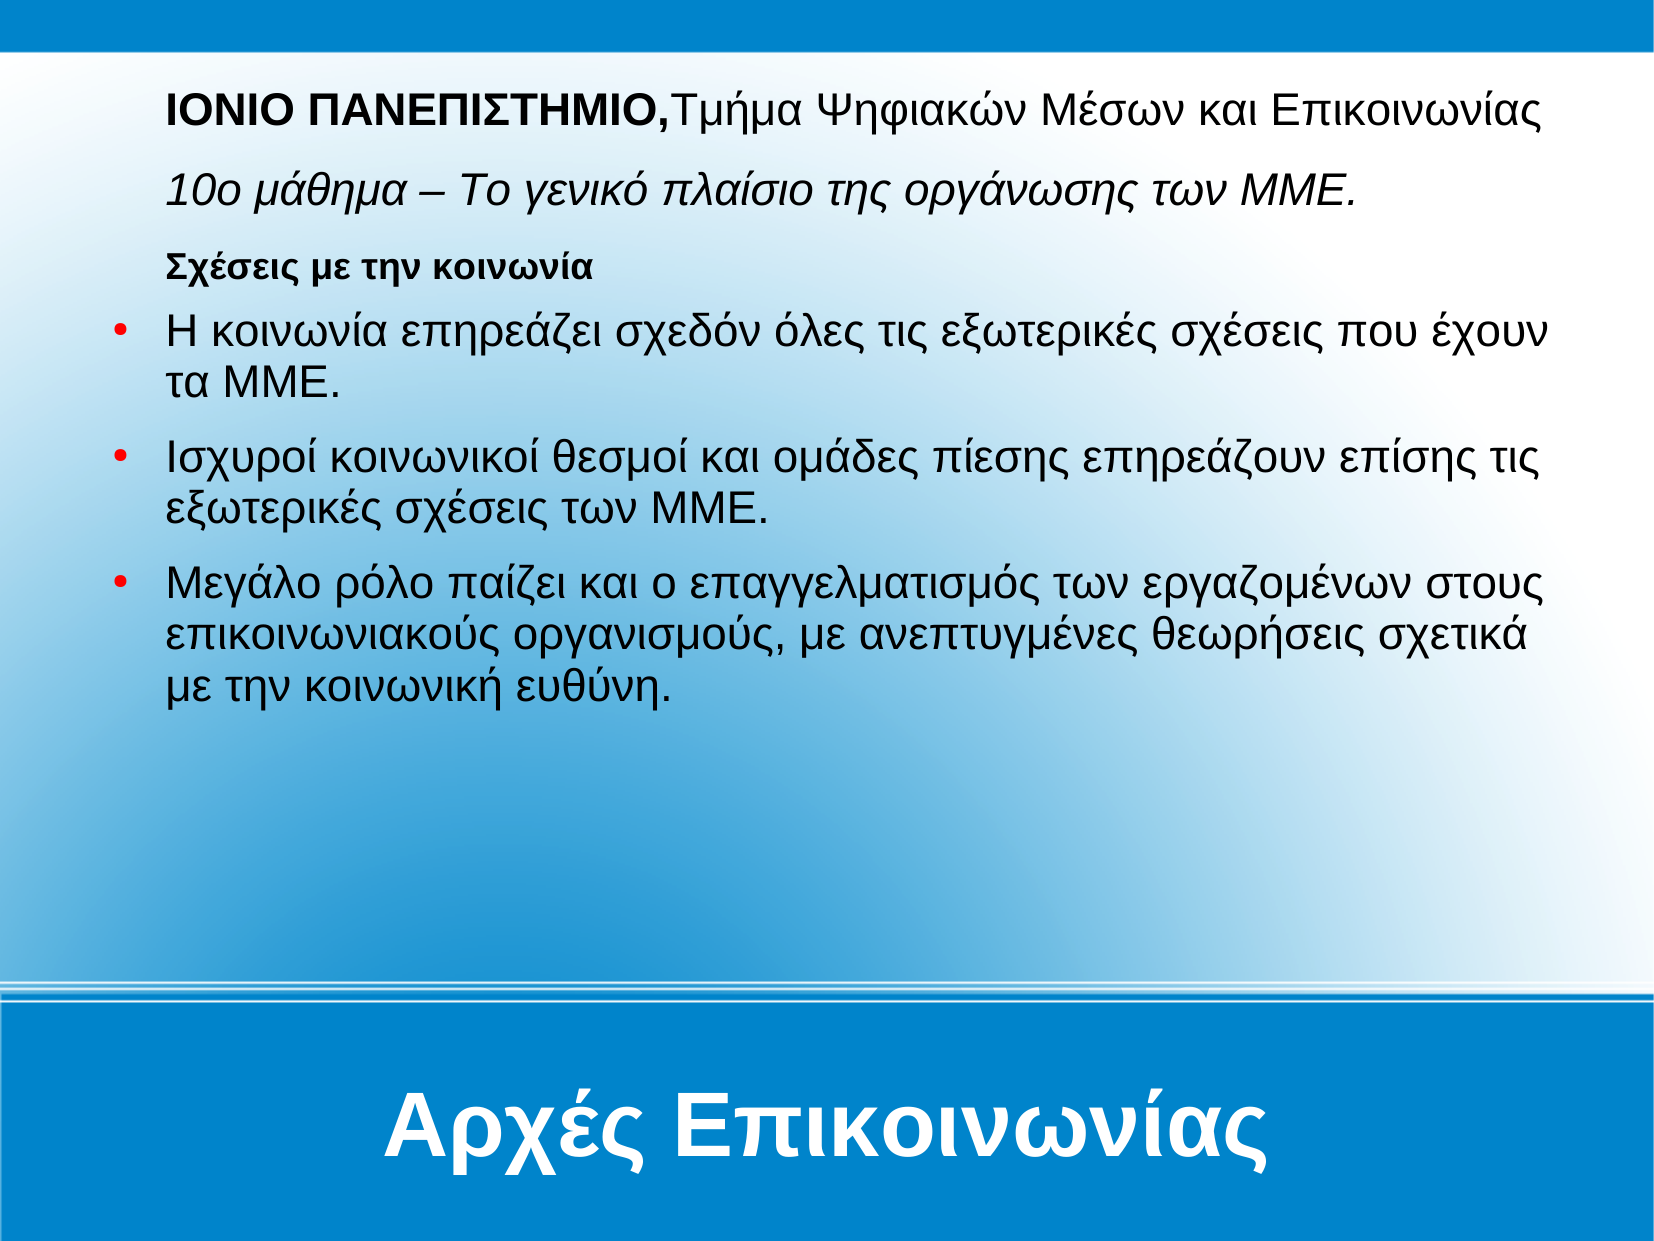

ΙΟΝΙΟ ΠΑΝΕΠΙΣΤΗΜΙΟ,Τμήμα Ψηφιακών Μέσων και Επικοινωνίας
10ο μάθημα – Το γενικό πλαίσιο της οργάνωσης των ΜΜΕ.
Σχέσεις με την κοινωνία
Η κοινωνία επηρεάζει σχεδόν όλες τις εξωτερικές σχέσεις που έχουν τα ΜΜΕ.
Ισχυροί κοινωνικοί θεσμοί και ομάδες πίεσης επηρεάζουν επίσης τις εξωτερικές σχέσεις των ΜΜΕ.
Μεγάλο ρόλο παίζει και ο επαγγελματισμός των εργαζομένων στους επικοινωνιακούς οργανισμούς, με ανεπτυγμένες θεωρήσεις σχετικά με την κοινωνική ευθύνη.
# Αρχές Επικοινωνίας